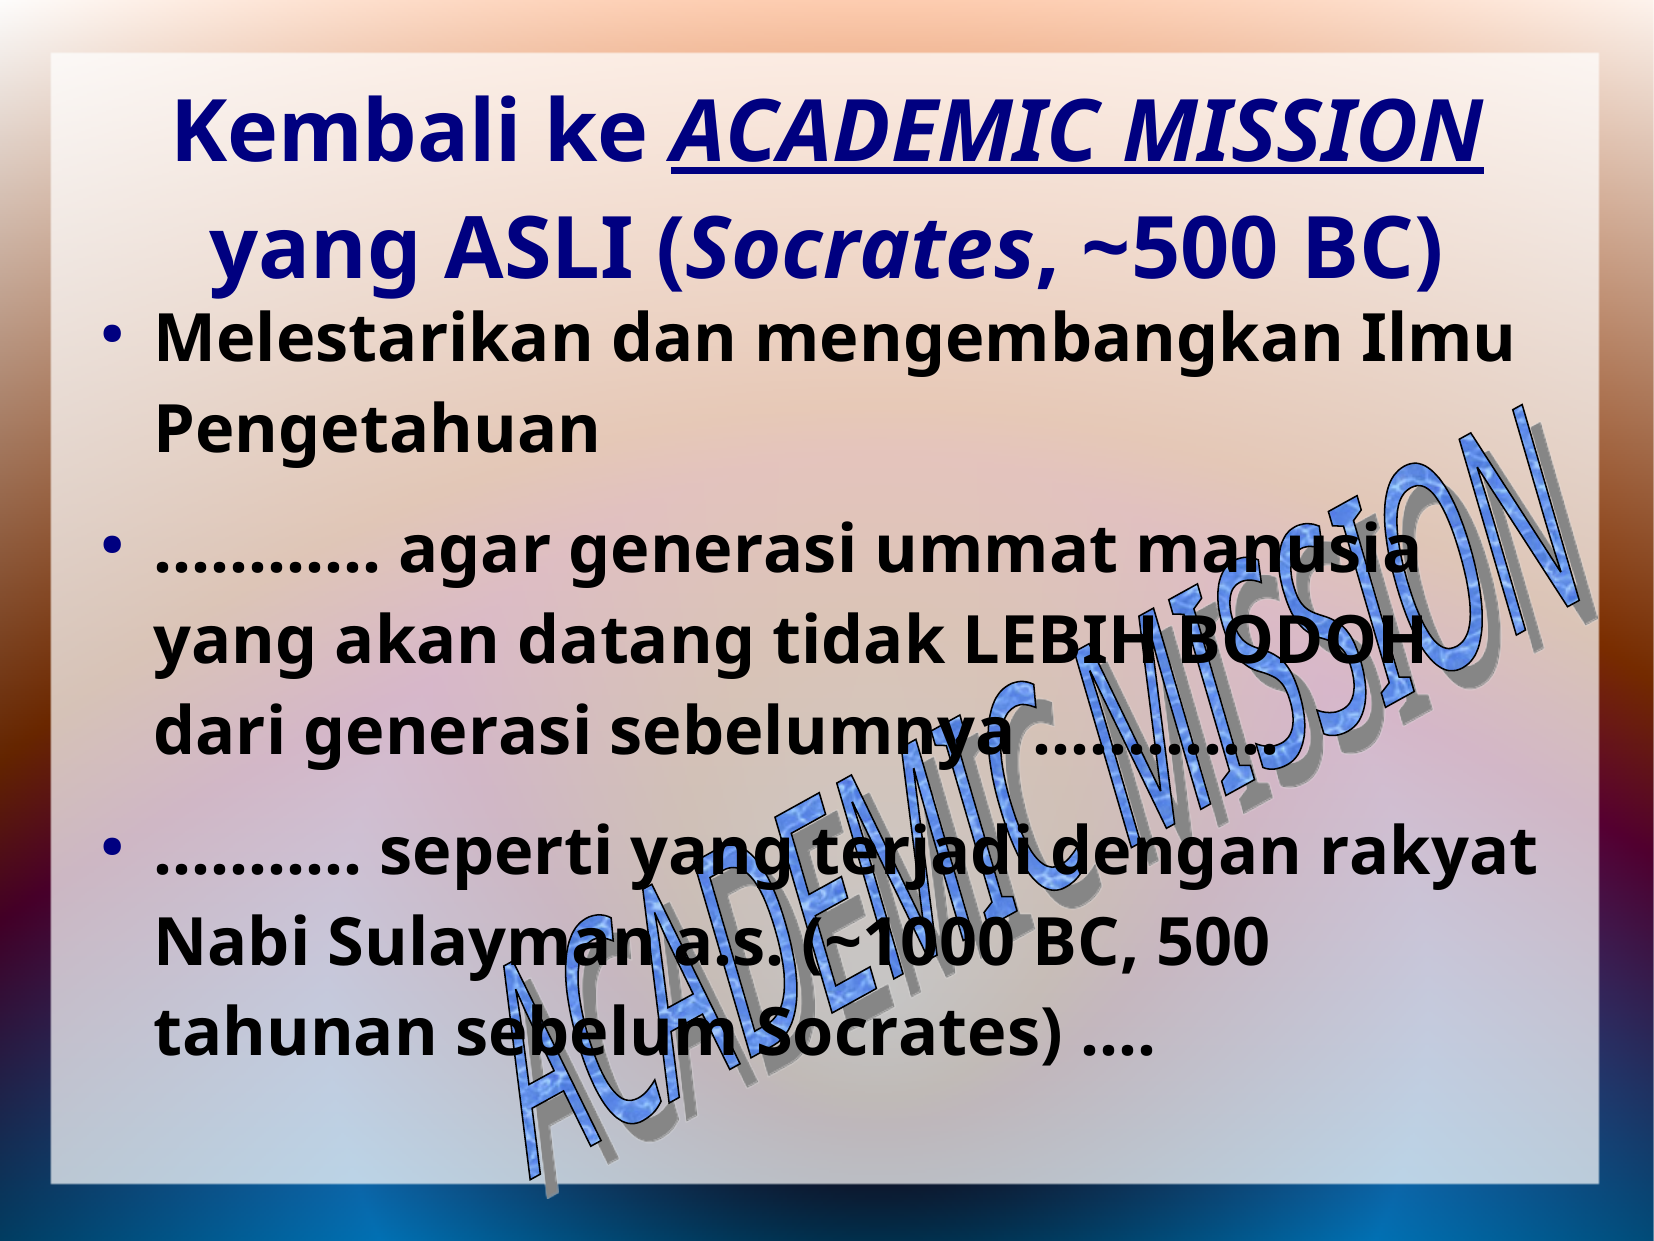

# Kembali ke ACADEMIC MISSION yang ASLI (Socrates, ~500 BC)
Melestarikan dan mengembangkan Ilmu Pengetahuan
............ agar generasi ummat manusia yang akan datang tidak LEBIH BODOH dari generasi sebelumnya .............
........... seperti yang terjadi dengan rakyat Nabi Sulayman a.s. (~1000 BC, 500 tahunan sebelum Socrates) ....
ACADEMIC MISSION